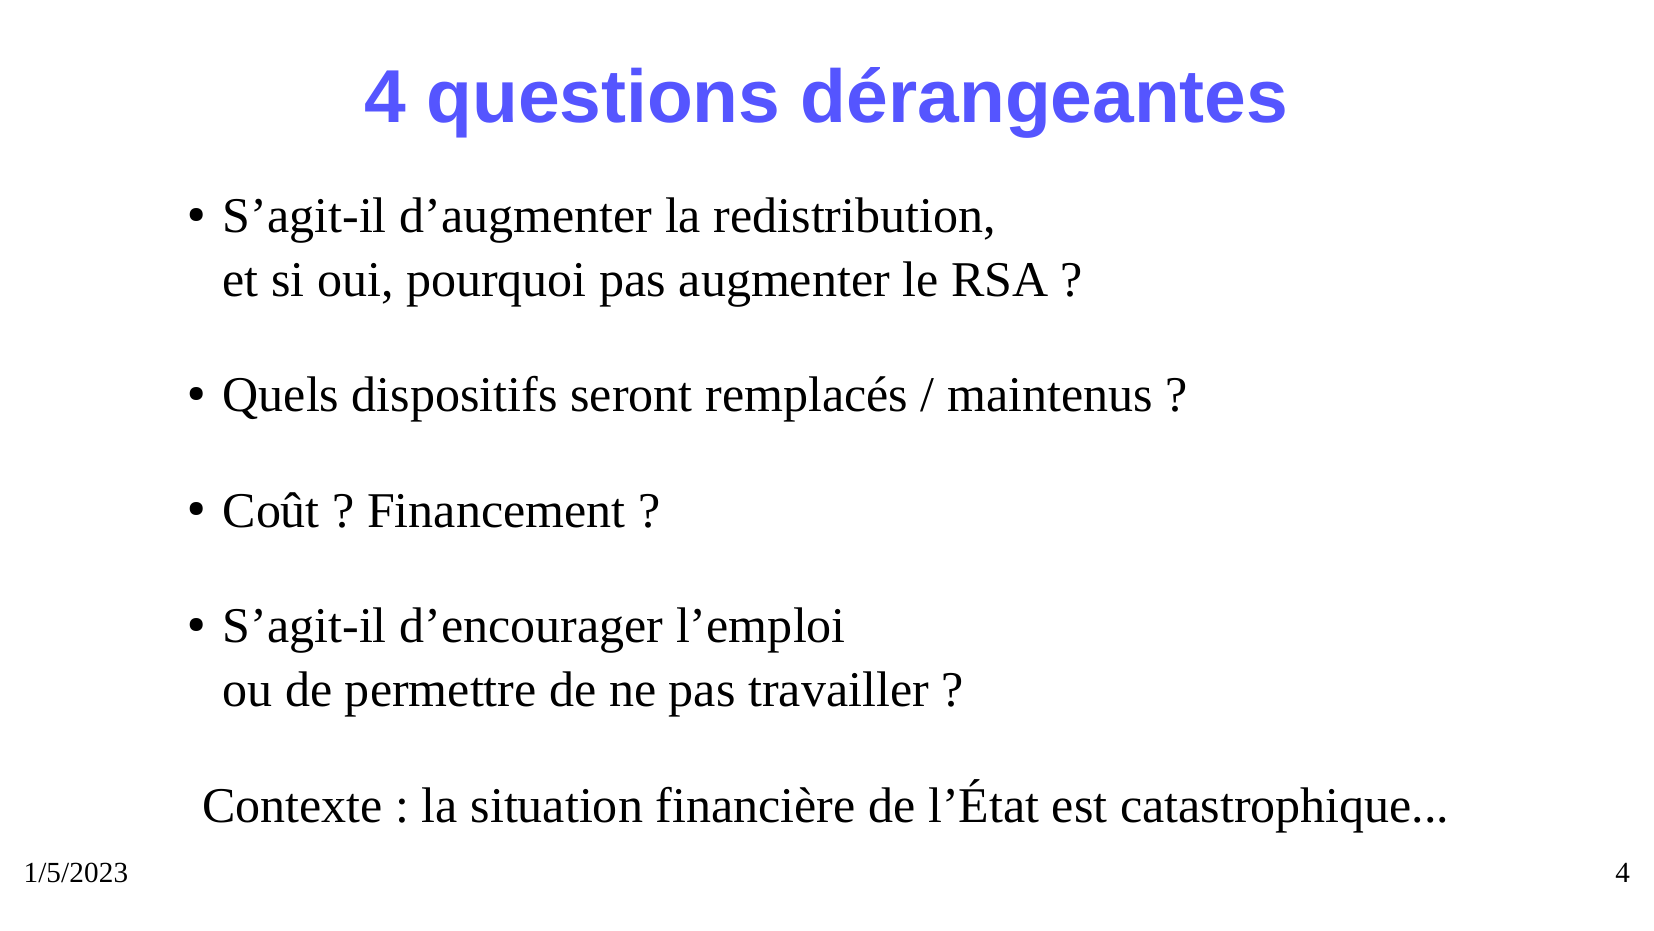

# 4 questions dérangeantes
S’agit-il d’augmenter la redistribution,
et si oui, pourquoi pas augmenter le RSA ?
Quels dispositifs seront remplacés / maintenus ?
Coût ? Financement ?
S’agit-il d’encourager l’emploi
ou de permettre de ne pas travailler ?
Contexte : la situation financière de l’État est catastrophique...
1/5/2023
4